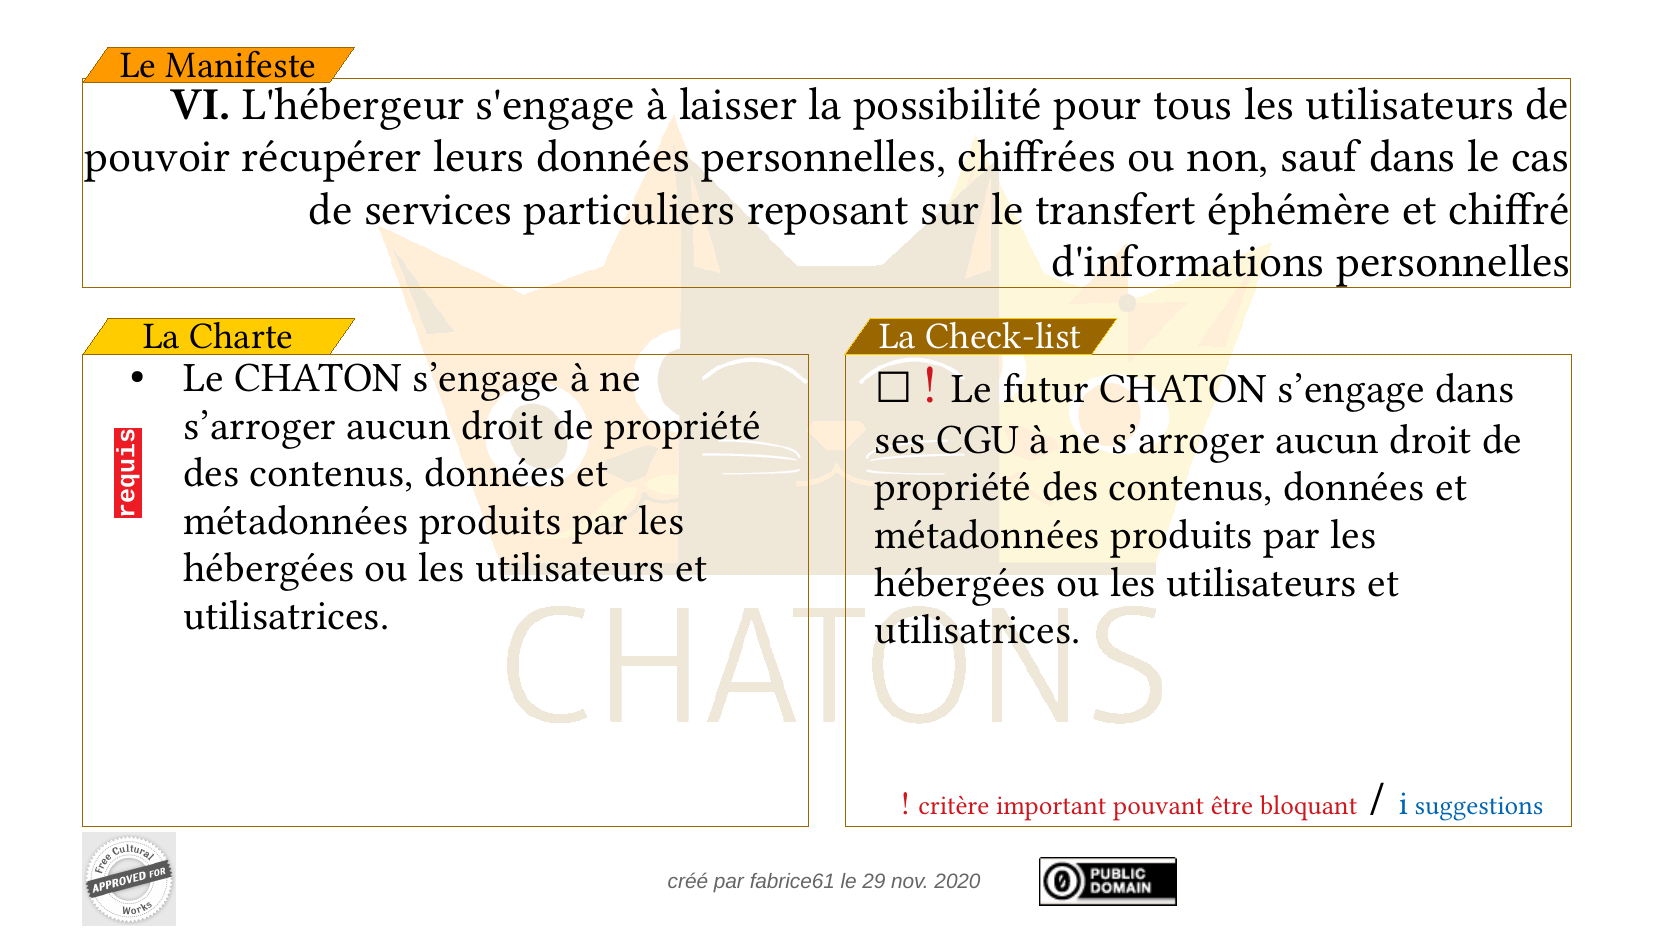

Le Manifeste
# VI. L'hébergeur s'engage à laisser la possibilité pour tous les utilisateurs de pouvoir récupérer leurs données personnelles, chiffrées ou non, sauf dans le cas de services particuliers reposant sur le transfert éphémère et chiffré d'informations personnelles
La Charte
La Check-list
Le CHATON s’engage à ne s’arroger aucun droit de propriété des contenus, données et métadonnées produits par les hébergées ou les utilisateurs et utilisatrices.
☐ ! Le futur CHATON s’engage dans ses CGU à ne s’arroger aucun droit de propriété des contenus, données et métadonnées produits par les hébergées ou les utilisateurs et utilisatrices.
requis